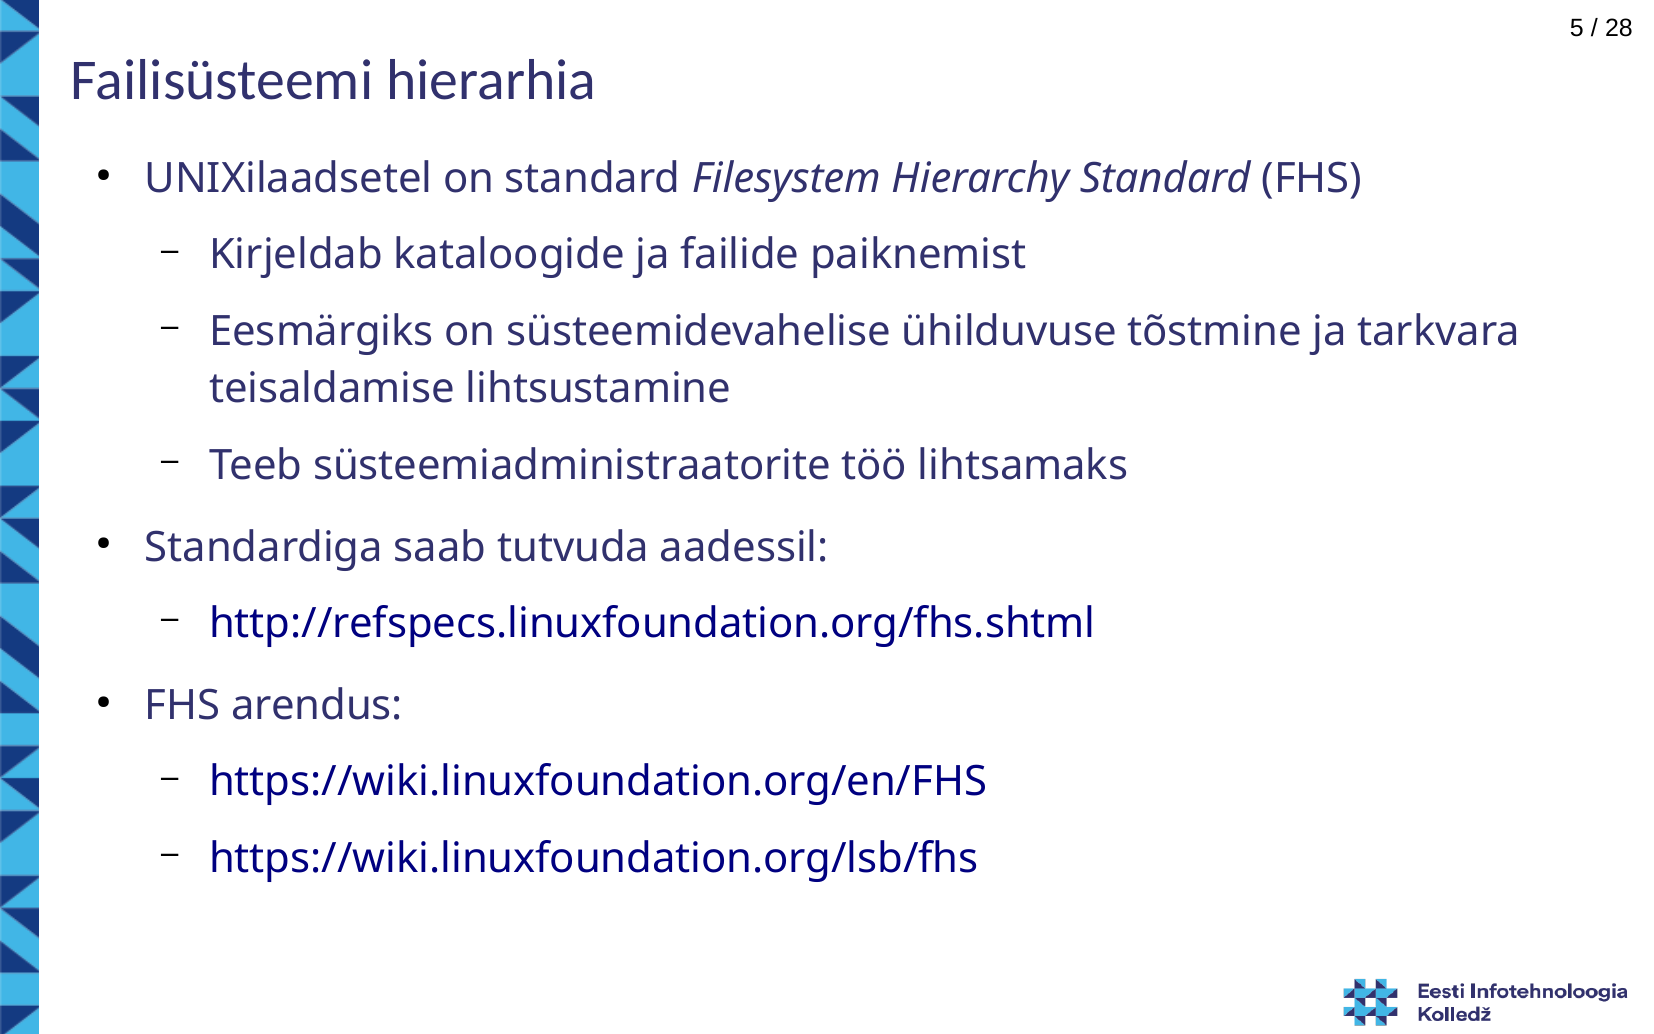

# Failisüsteemi hierarhia
UNIXilaadsetel on standard Filesystem Hierarchy Standard (FHS)
Kirjeldab kataloogide ja failide paiknemist
Eesmärgiks on süsteemidevahelise ühilduvuse tõstmine ja tarkvara teisaldamise lihtsustamine
Teeb süsteemiadministraatorite töö lihtsamaks
Standardiga saab tutvuda aadessil:
http://refspecs.linuxfoundation.org/fhs.shtml
FHS arendus:
https://wiki.linuxfoundation.org/en/FHS
https://wiki.linuxfoundation.org/lsb/fhs